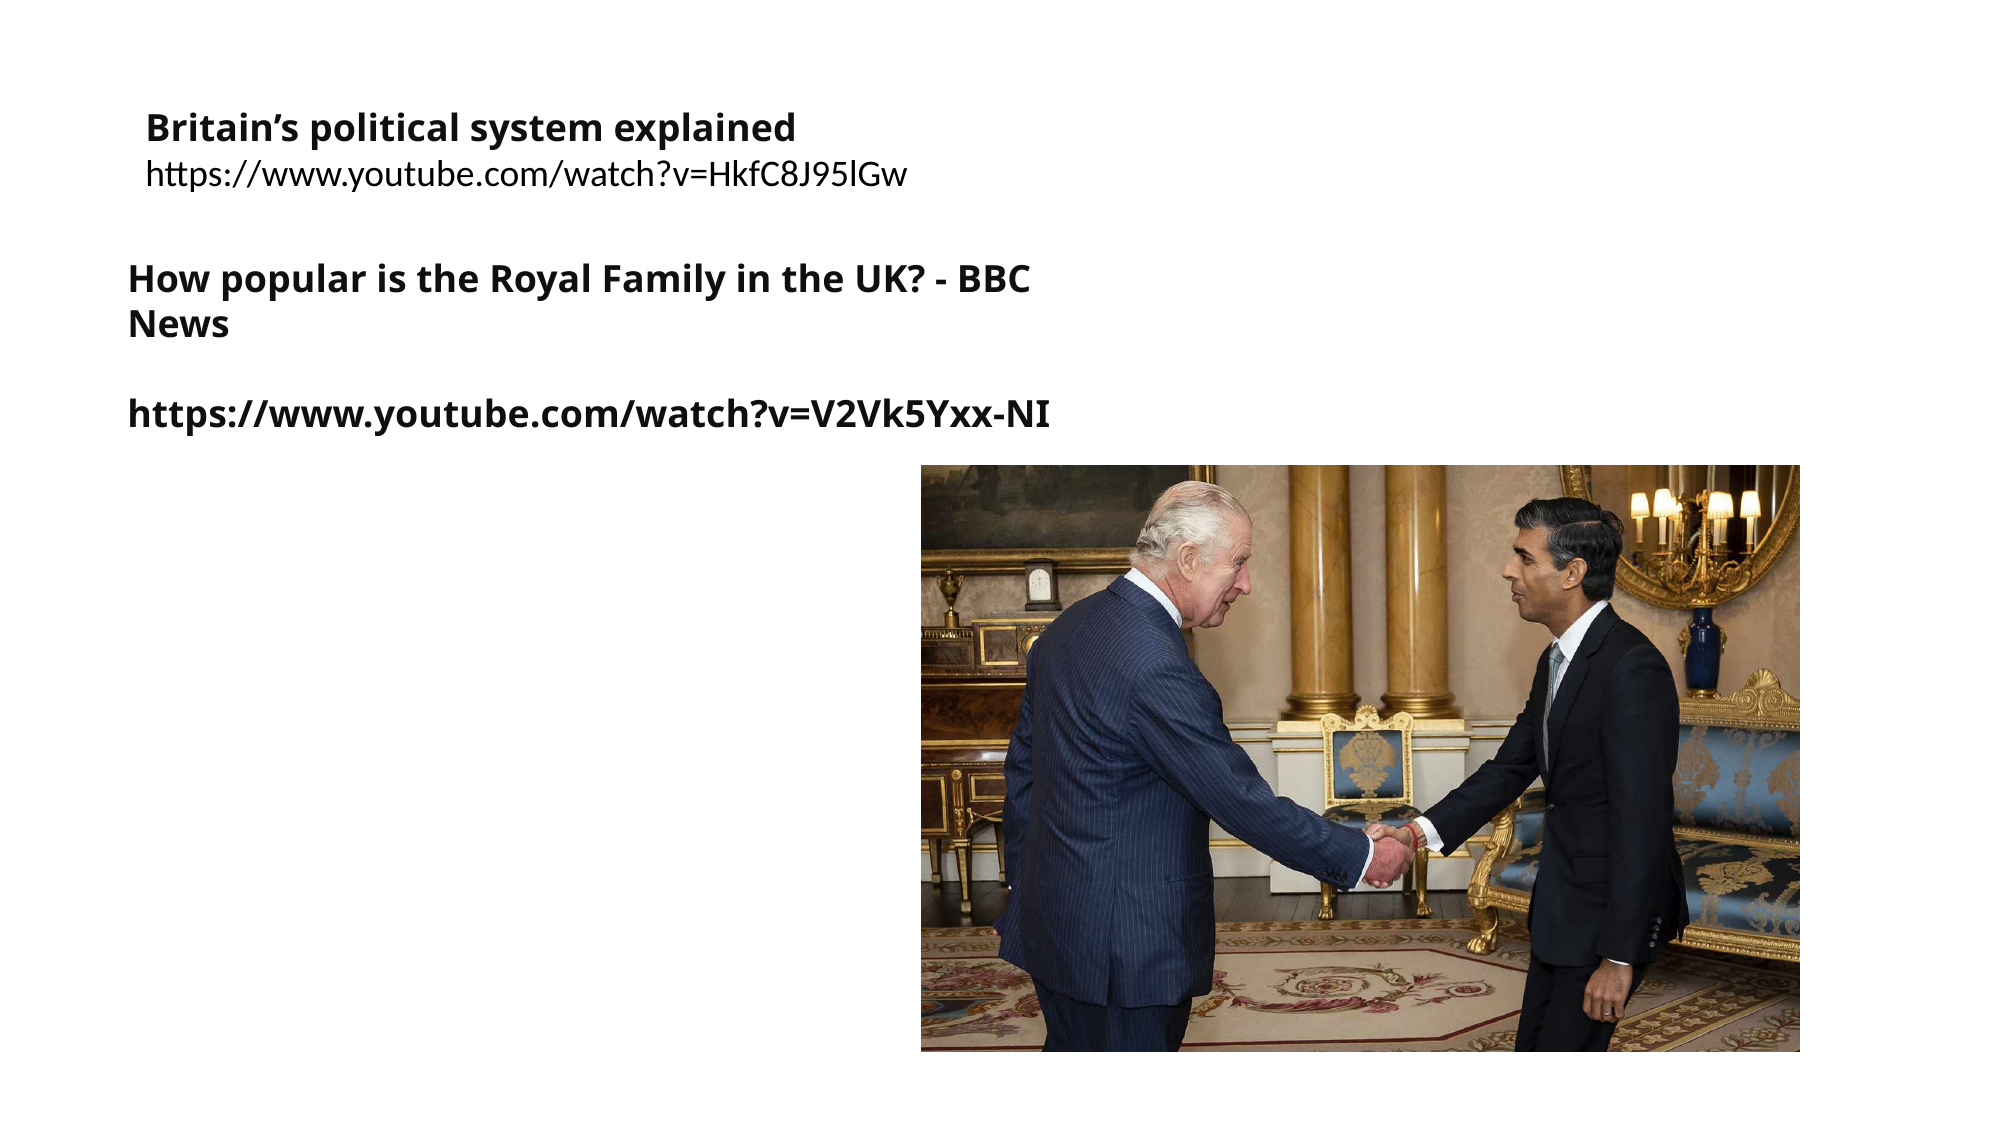

Britain’s political system explained
https://www.youtube.com/watch?v=HkfC8J95lGw
How popular is the Royal Family in the UK? - BBC News
https://www.youtube.com/watch?v=V2Vk5Yxx-NI